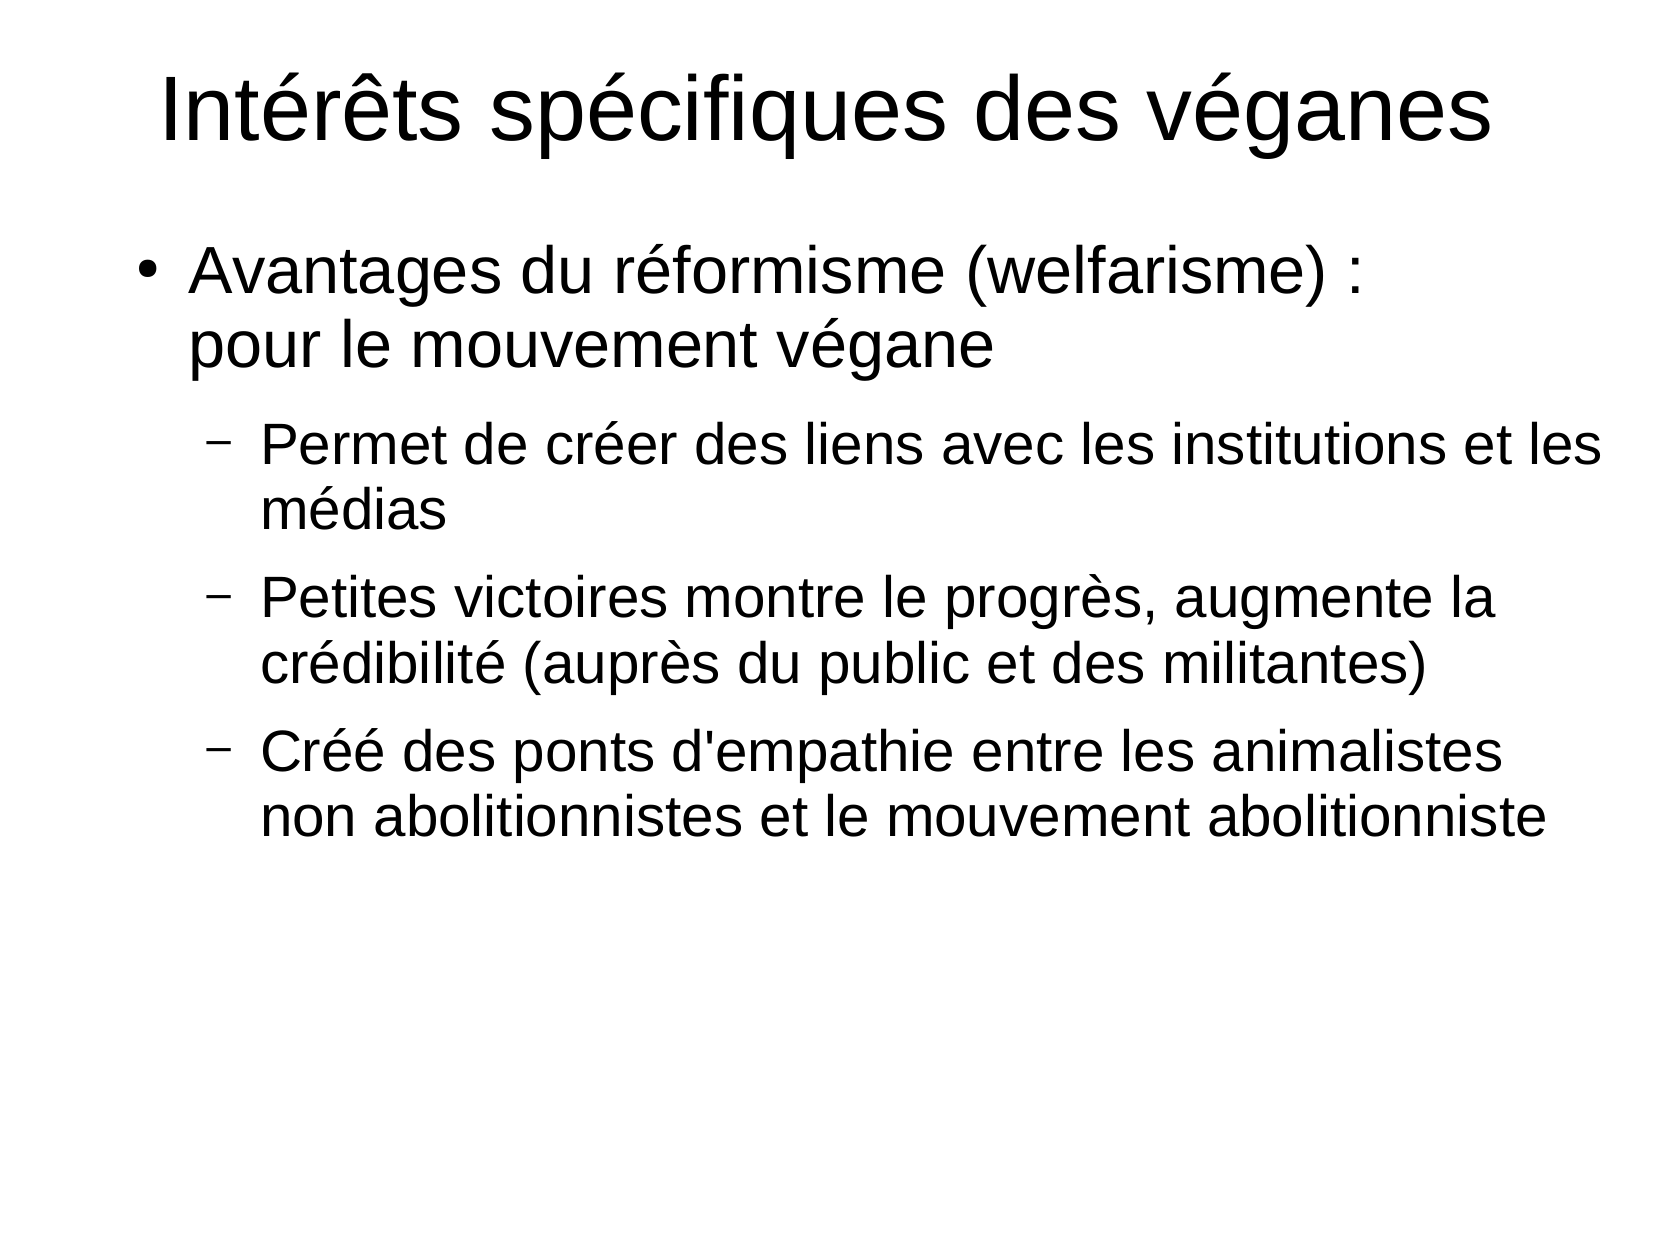

# Intérêts spécifiques des véganes
Avantages du réformisme (welfarisme) :
pour le mouvement végane
Permet de créer des liens avec les institutions et les médias
Petites victoires montre le progrès, augmente la crédibilité (auprès du public et des militantes)
Créé des ponts d'empathie entre les animalistes non abolitionnistes et le mouvement abolitionniste